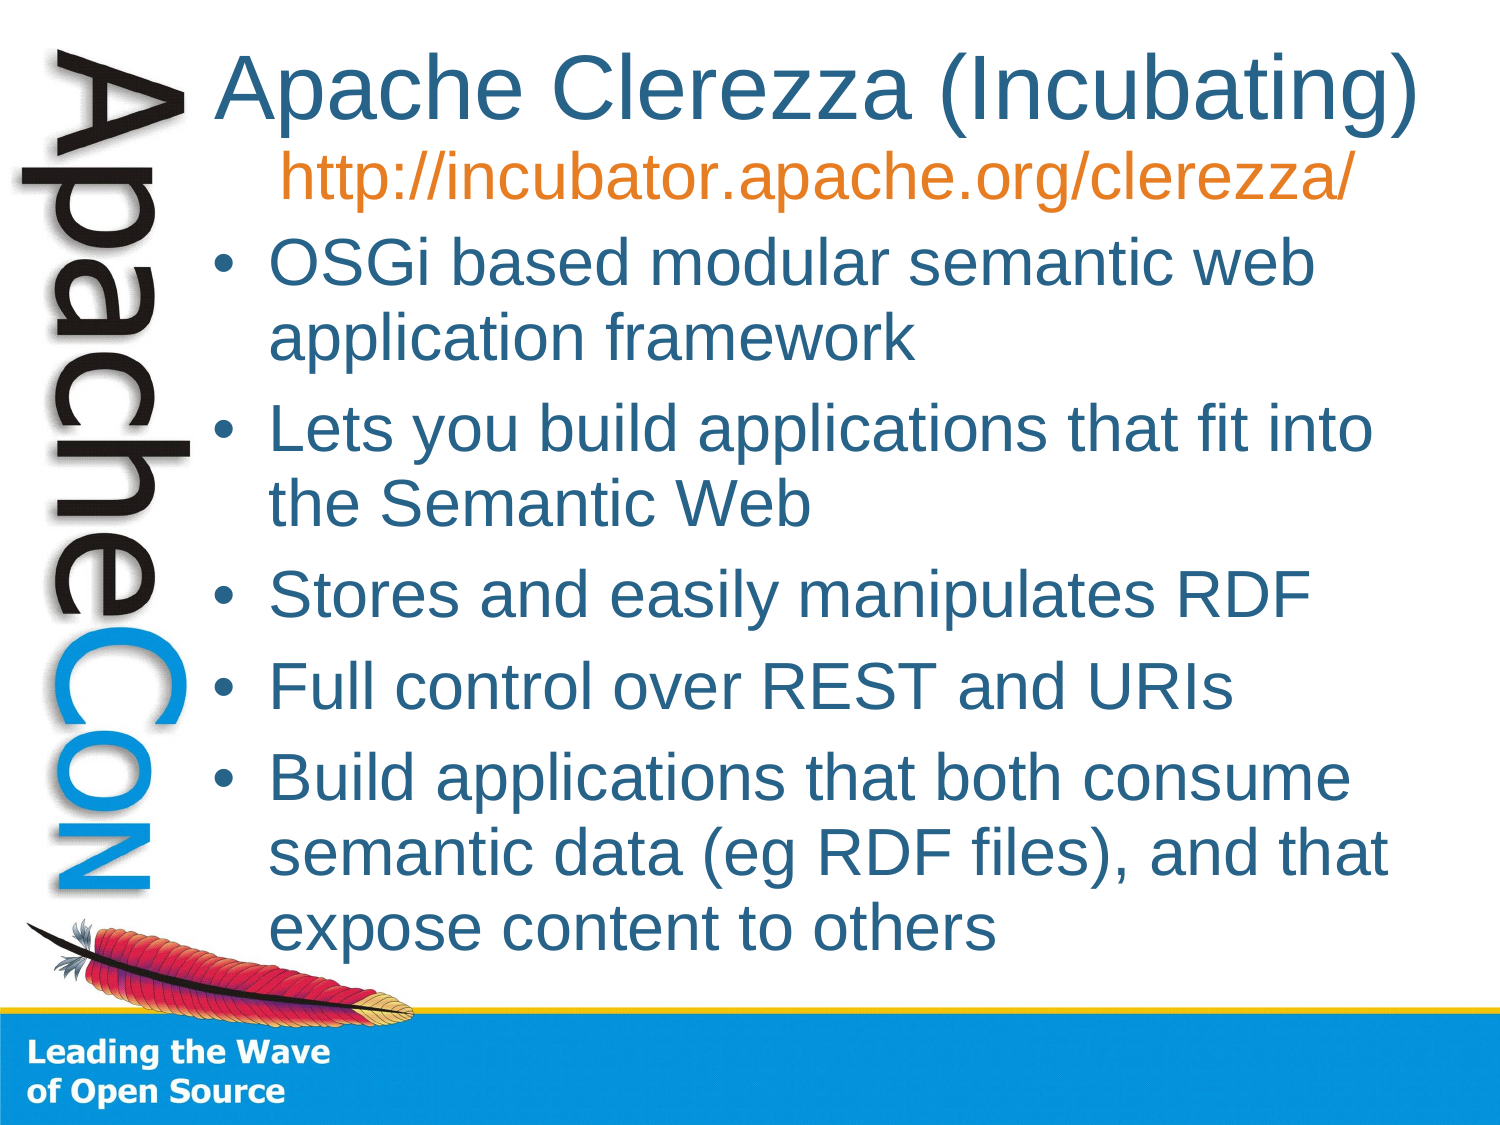

# Apache Clerezza (Incubating) http://incubator.apache.org/clerezza/
OSGi based modular semantic web application framework
Lets you build applications that fit into the Semantic Web
Stores and easily manipulates RDF
Full control over REST and URIs
Build applications that both consume semantic data (eg RDF files), and that expose content to others